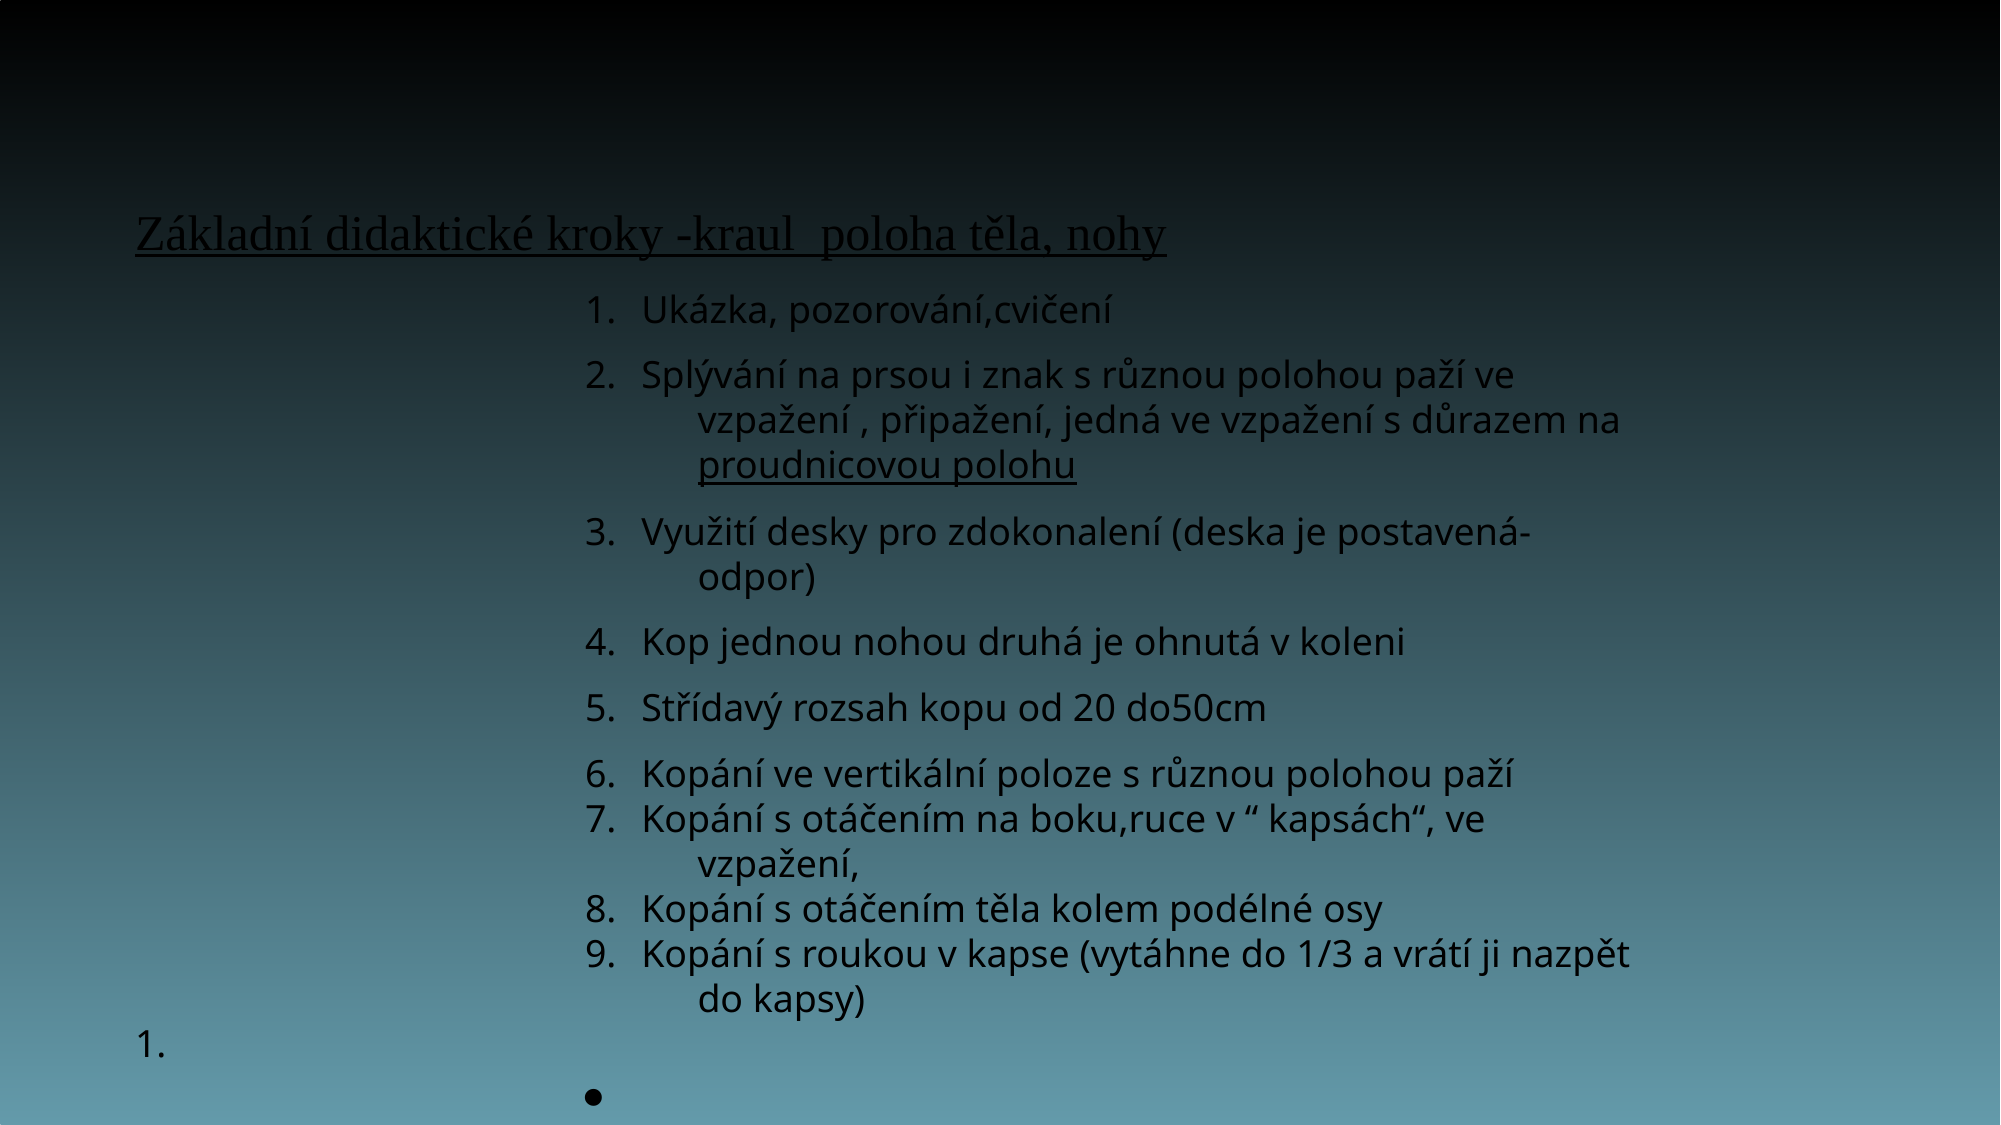

Základní didaktické kroky -kraul poloha těla, nohy
Ukázka, pozorování,cvičení
Splývání na prsou i znak s různou polohou paží ve vzpažení , připažení, jedná ve vzpažení s důrazem na proudnicovou polohu
Využití desky pro zdokonalení (deska je postavená-odpor)
Kop jednou nohou druhá je ohnutá v koleni
Střídavý rozsah kopu od 20 do50cm
Kopání ve vertikální poloze s různou polohou paží
Kopání s otáčením na boku,ruce v “ kapsách“, ve vzpažení,
Kopání s otáčením těla kolem podélné osy
Kopání s roukou v kapse (vytáhne do 1/3 a vrátí ji nazpět do kapsy)